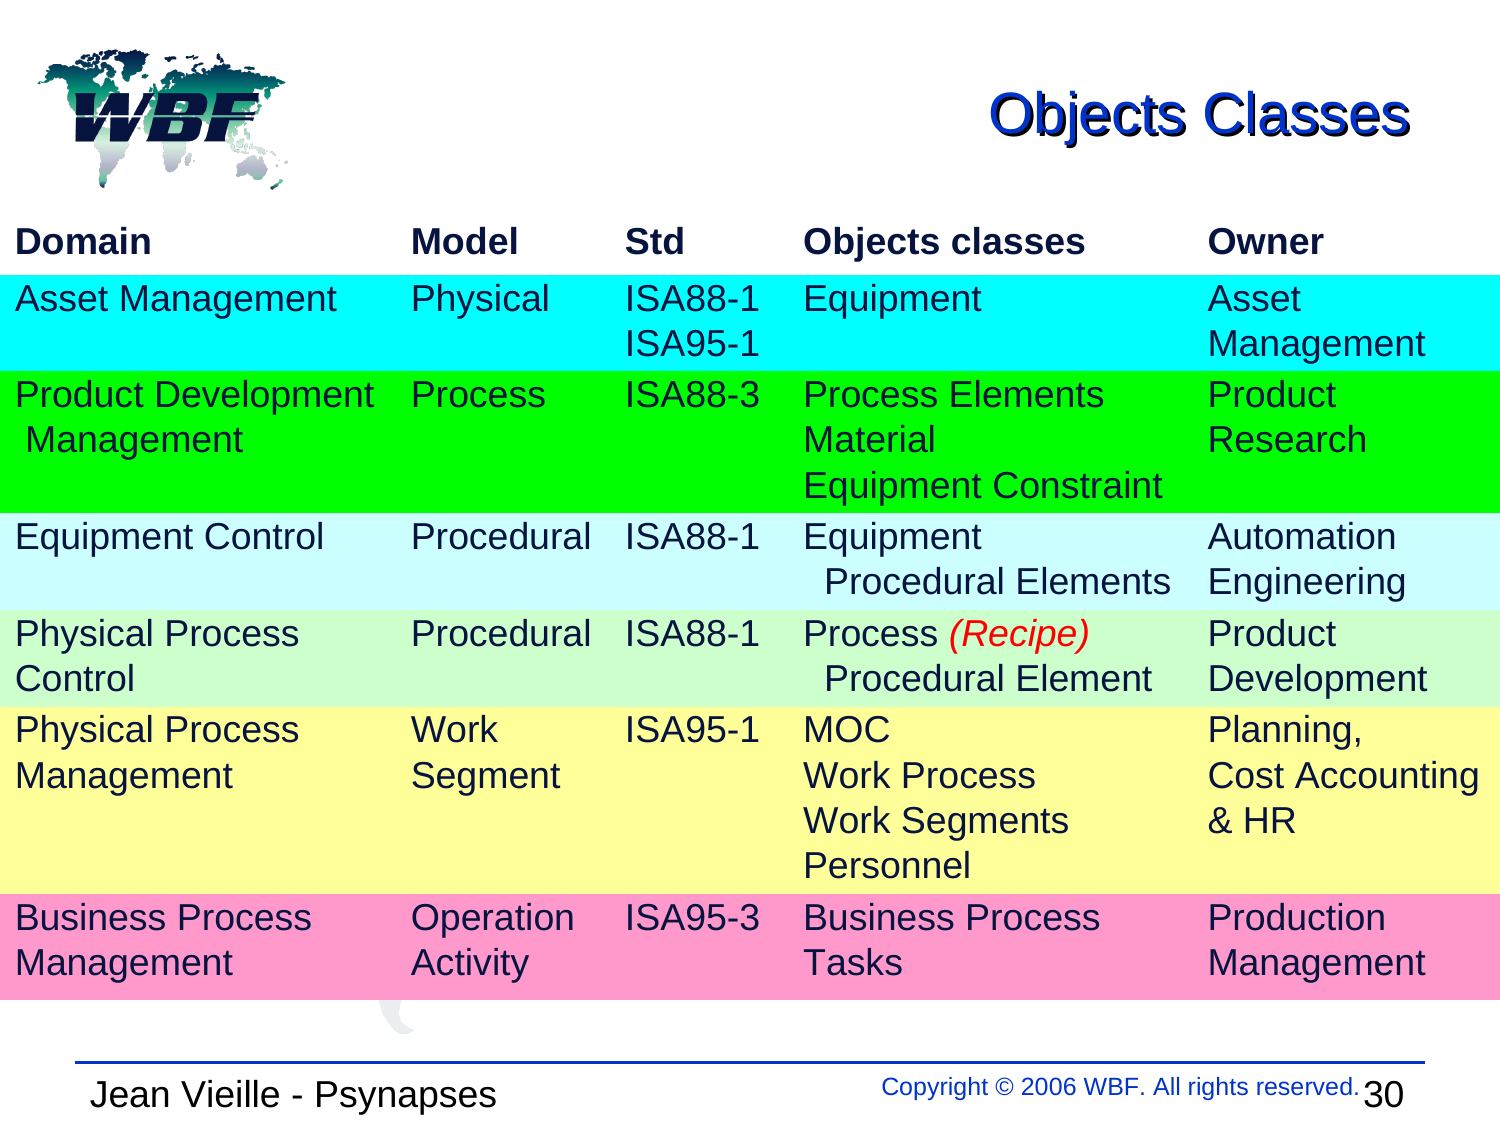

# Objects Classes
| Domain | Model | Std | Objects classes | Owner |
| --- | --- | --- | --- | --- |
| Asset Management | Physical | ISA88-1 ISA95-1 | Equipment | Asset Management |
| Product Development Management | Process | ISA88-3 | Process Elements Material Equipment Constraint | Product Research |
| Equipment Control | Procedural | ISA88-1 | Equipment Procedural Elements | Automation Engineering |
| Physical Process Control | Procedural | ISA88-1 | Process (Recipe) Procedural Element | Product Development |
| Physical Process Management | Work Segment | ISA95-1 | MOC Work Process Work Segments Personnel | Planning, Cost Accounting & HR |
| Business Process Management | Operation Activity | ISA95-3 | Business Process Tasks | Production Management |
Jean Vieille - Psynapses
30